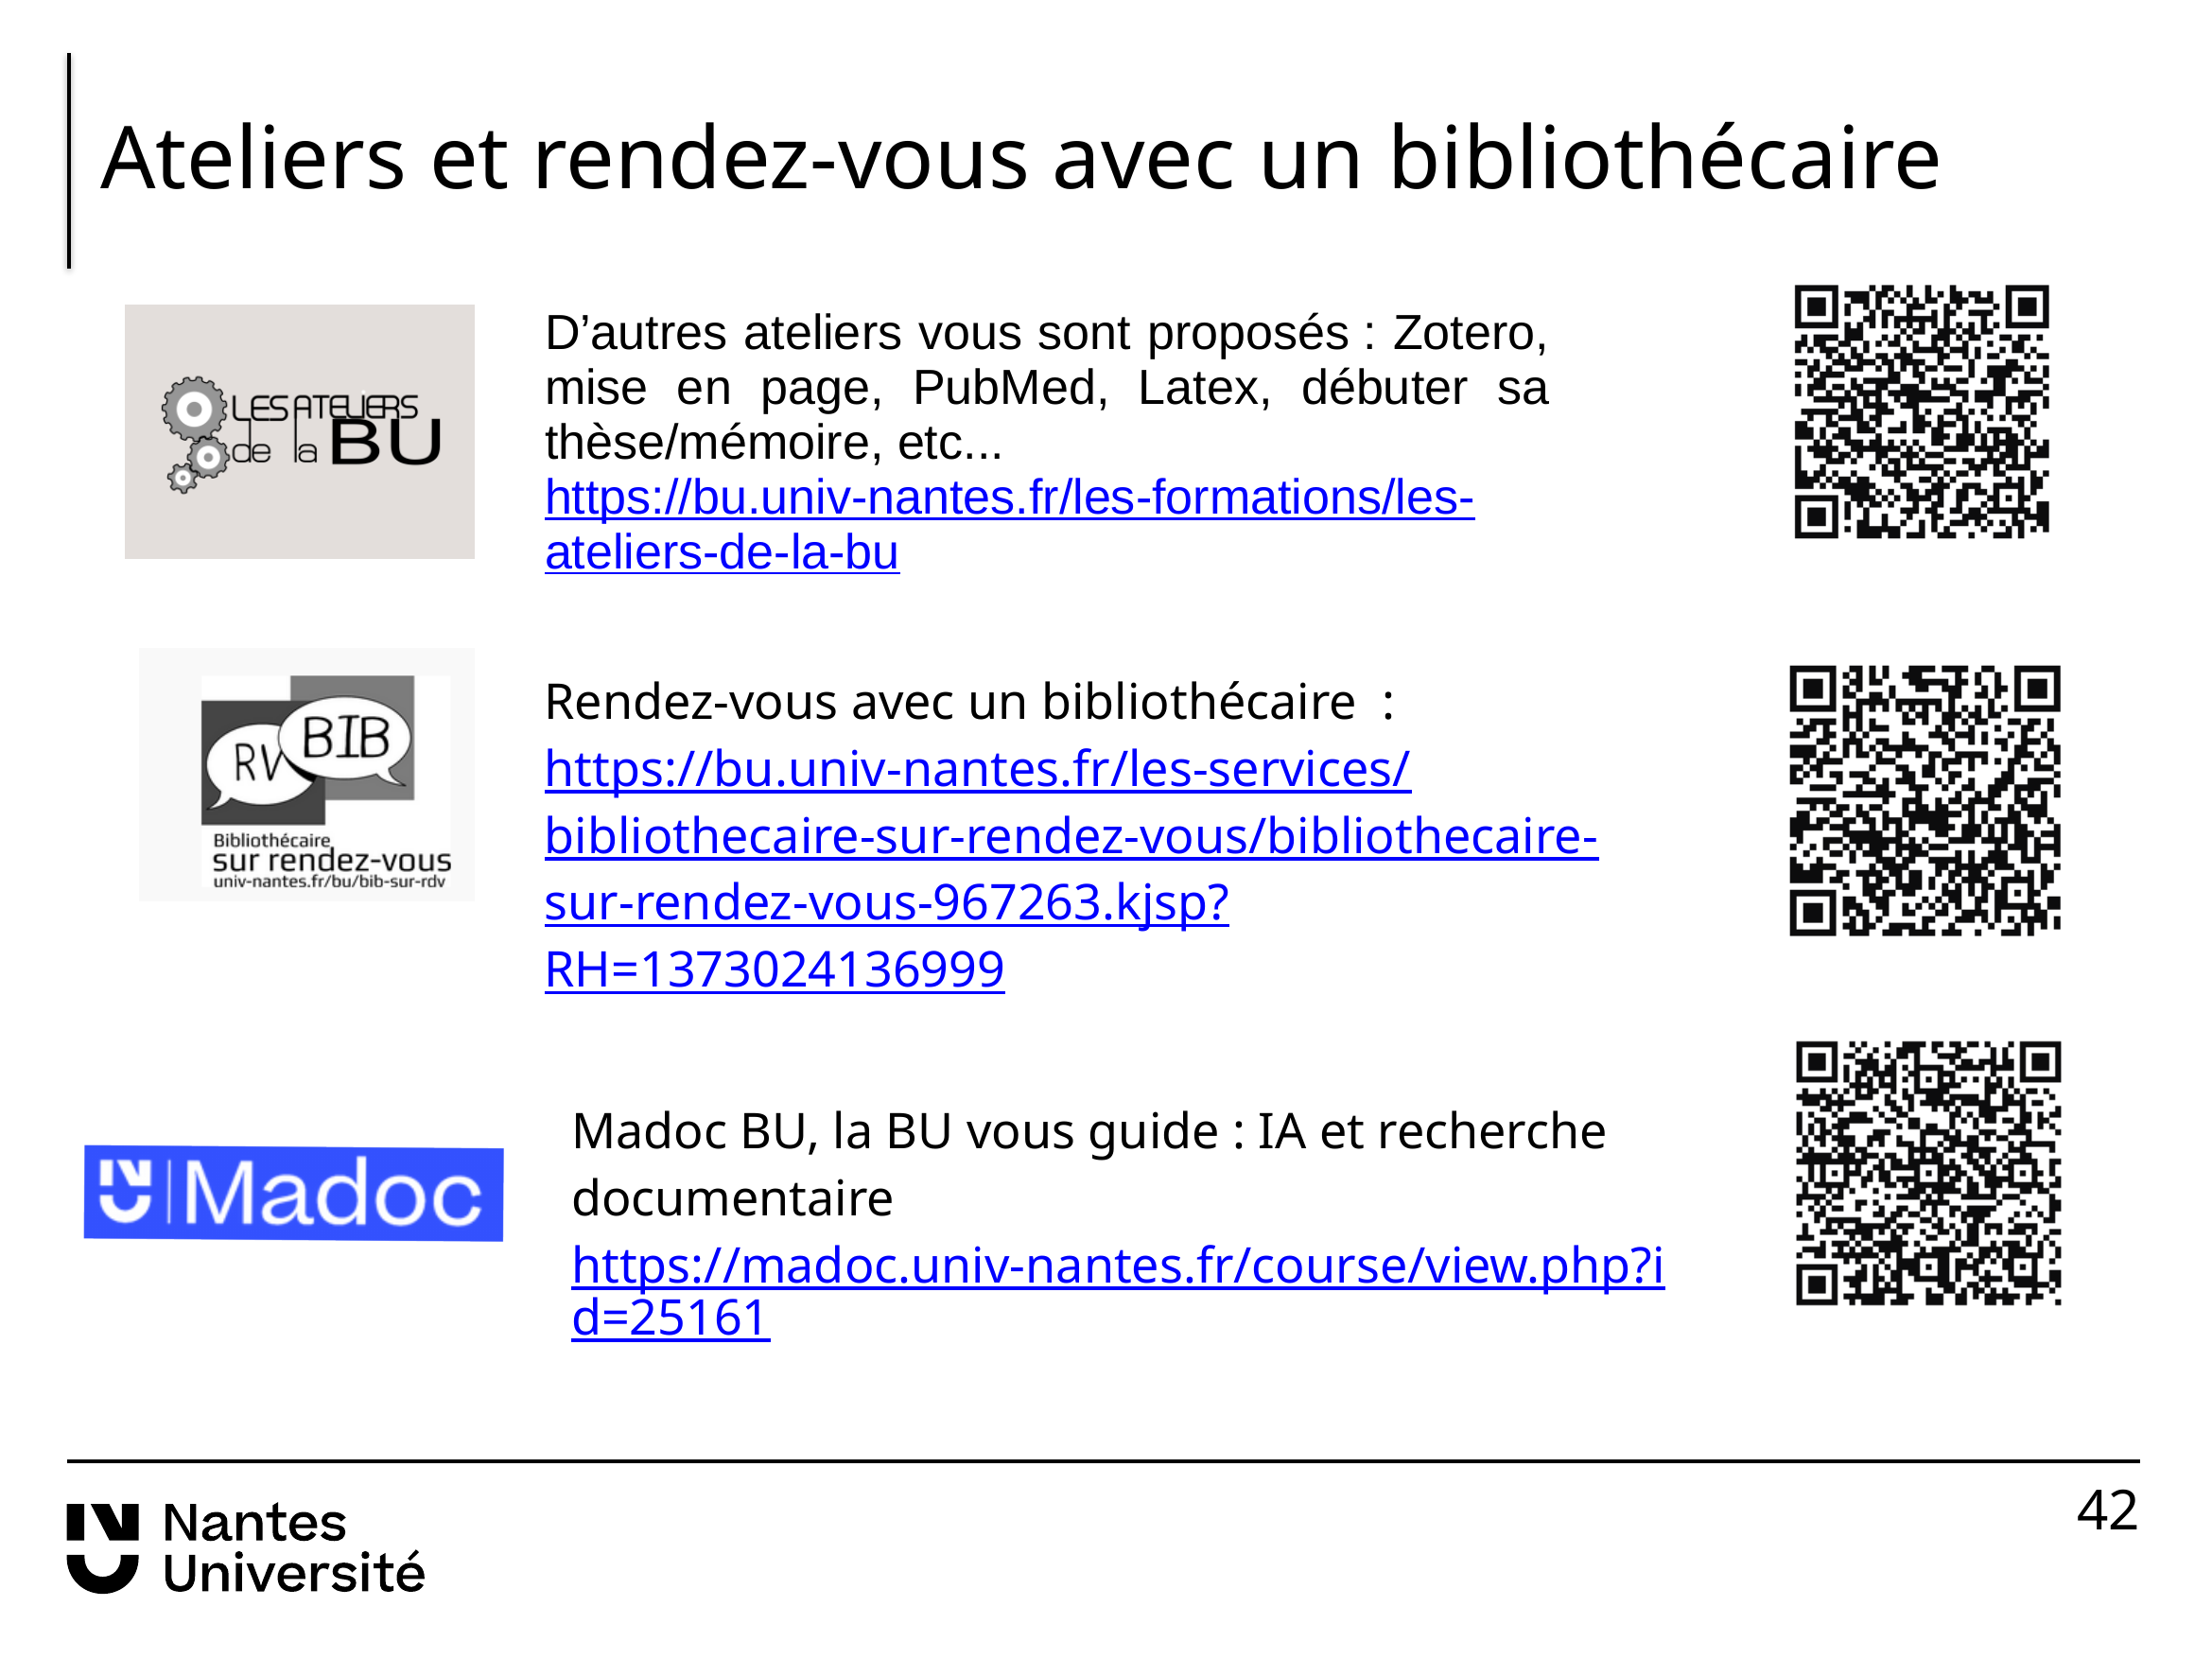

# Ateliers et rendez-vous avec un bibliothécaire
D’autres ateliers vous sont proposés : Zotero, mise en page, PubMed, Latex, débuter sa thèse/mémoire, etc...
https://bu.univ-nantes.fr/les-formations/les-ateliers-de-la-bu
Rendez-vous avec un bibliothécaire  :
https://bu.univ-nantes.fr/les-services/bibliothecaire-sur-rendez-vous/bibliothecaire-sur-rendez-vous-967263.kjsp?RH=1373024136999
Madoc BU, la BU vous guide : IA et recherche documentaire
https://madoc.univ-nantes.fr/course/view.php?id=25161